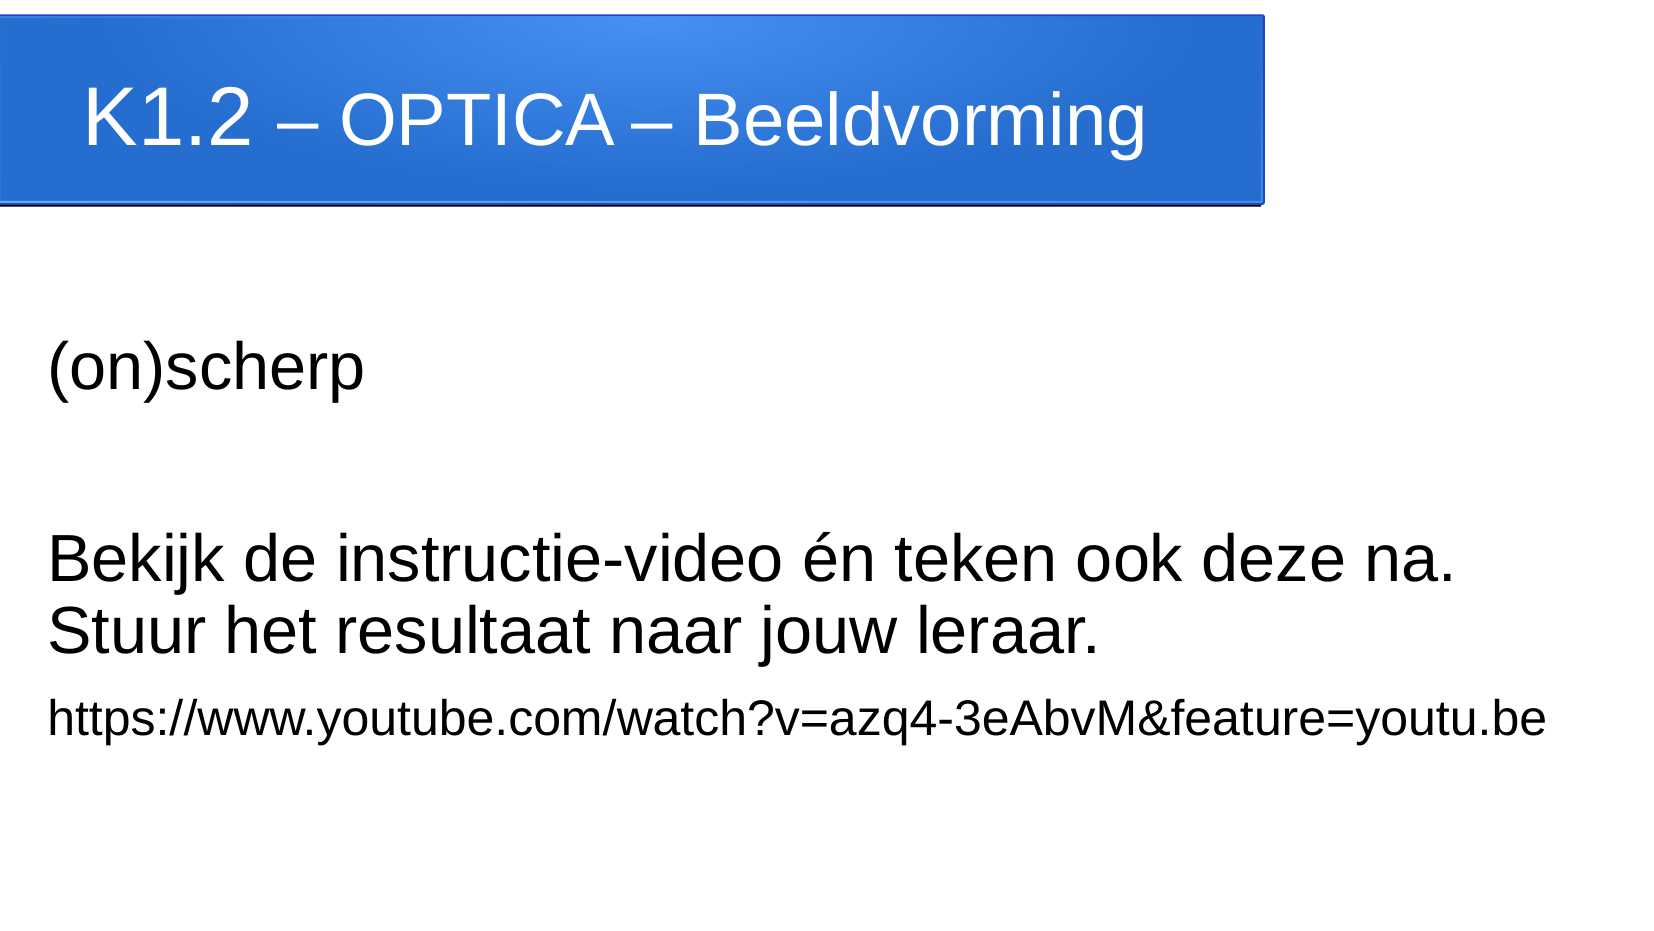

# K1.2 – OPTICA – Beeldvorming
pagina 10 – keuzedeel K1
(on)scherp – figuur 17A/17B
Bekijk de instructie-video én teken ook deze na. Stuur het resultaat naar jouw leraar.
https://www.youtube.com/watch?v=azq4-3eAbvM&feature=youtu.be